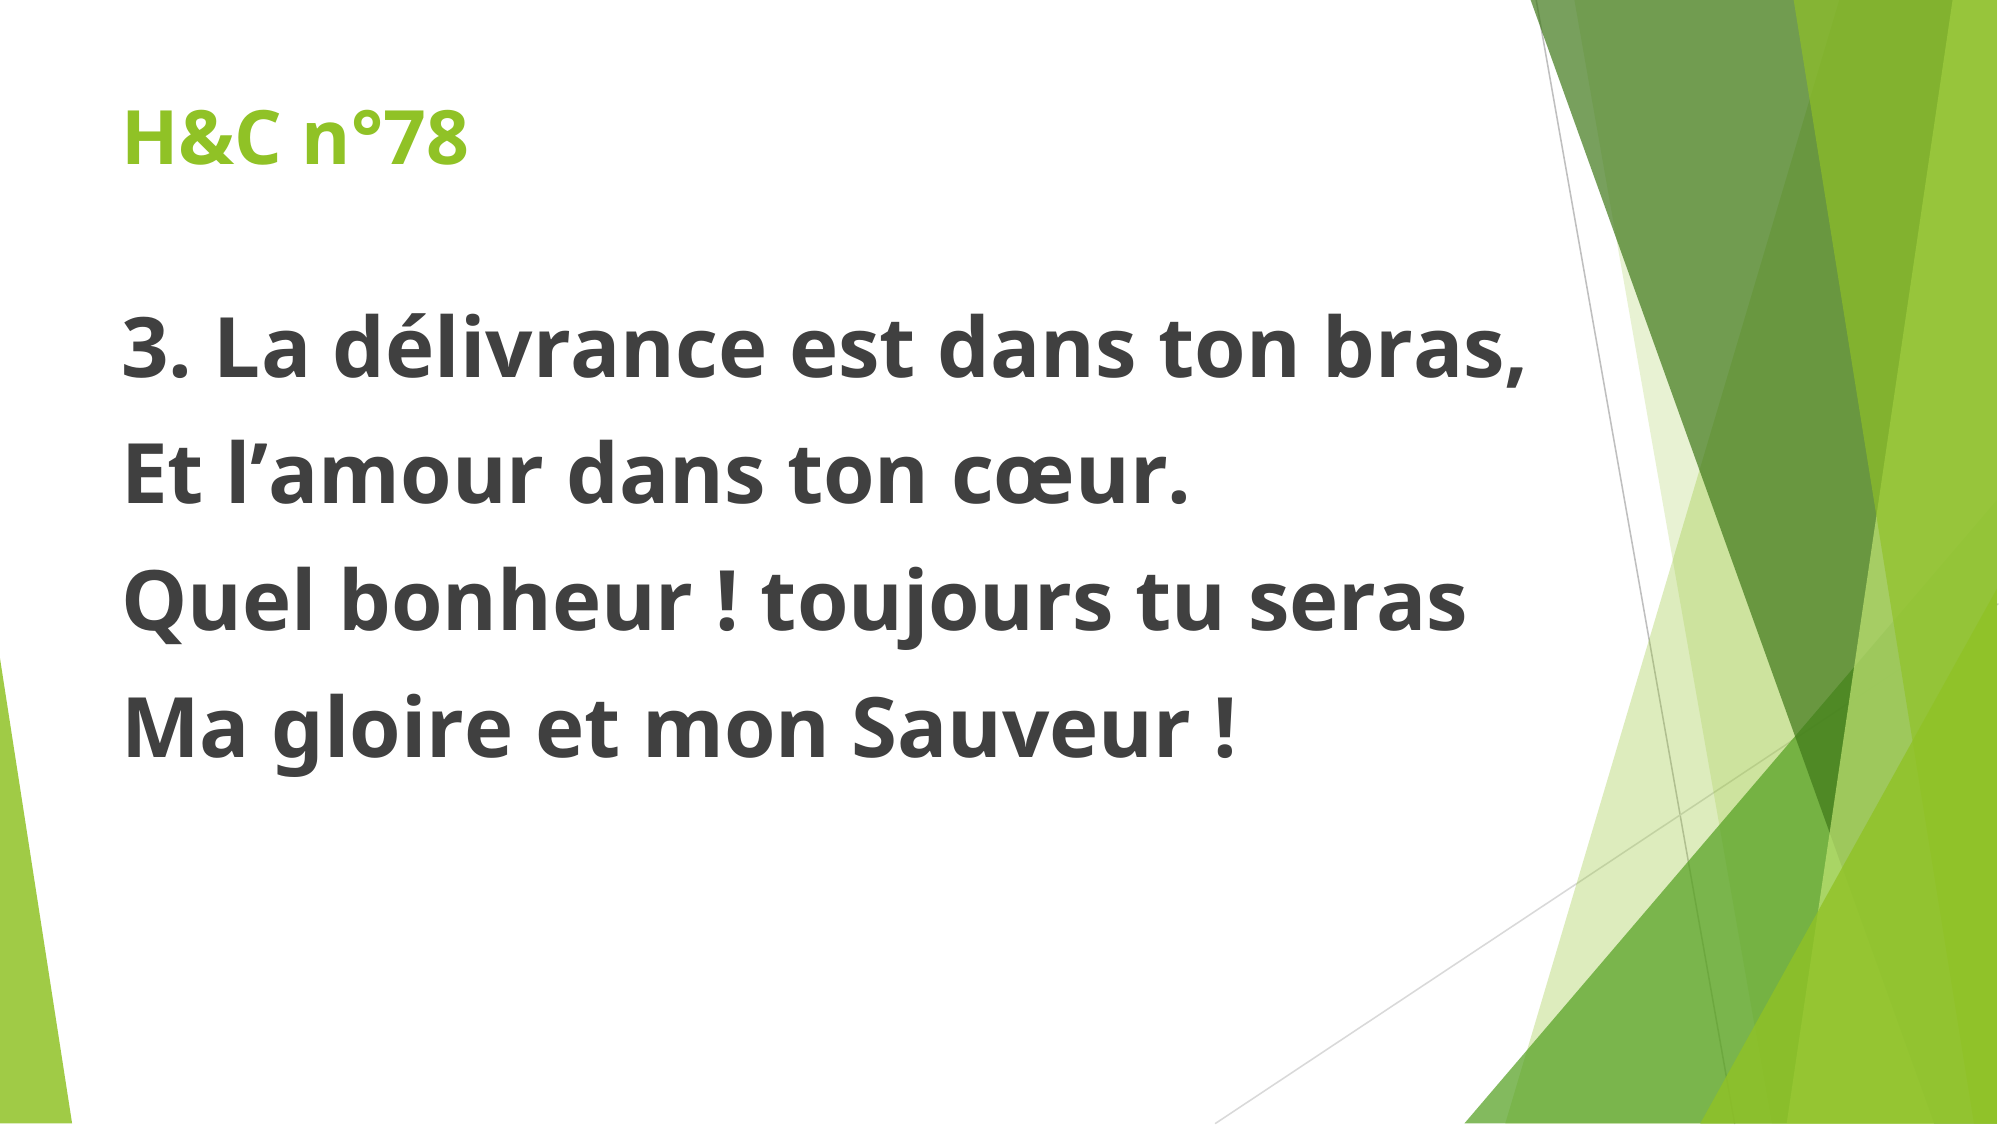

H&C n°78
3. La délivrance est dans ton bras,
Et l’amour dans ton cœur.
Quel bonheur ! toujours tu seras
Ma gloire et mon Sauveur !